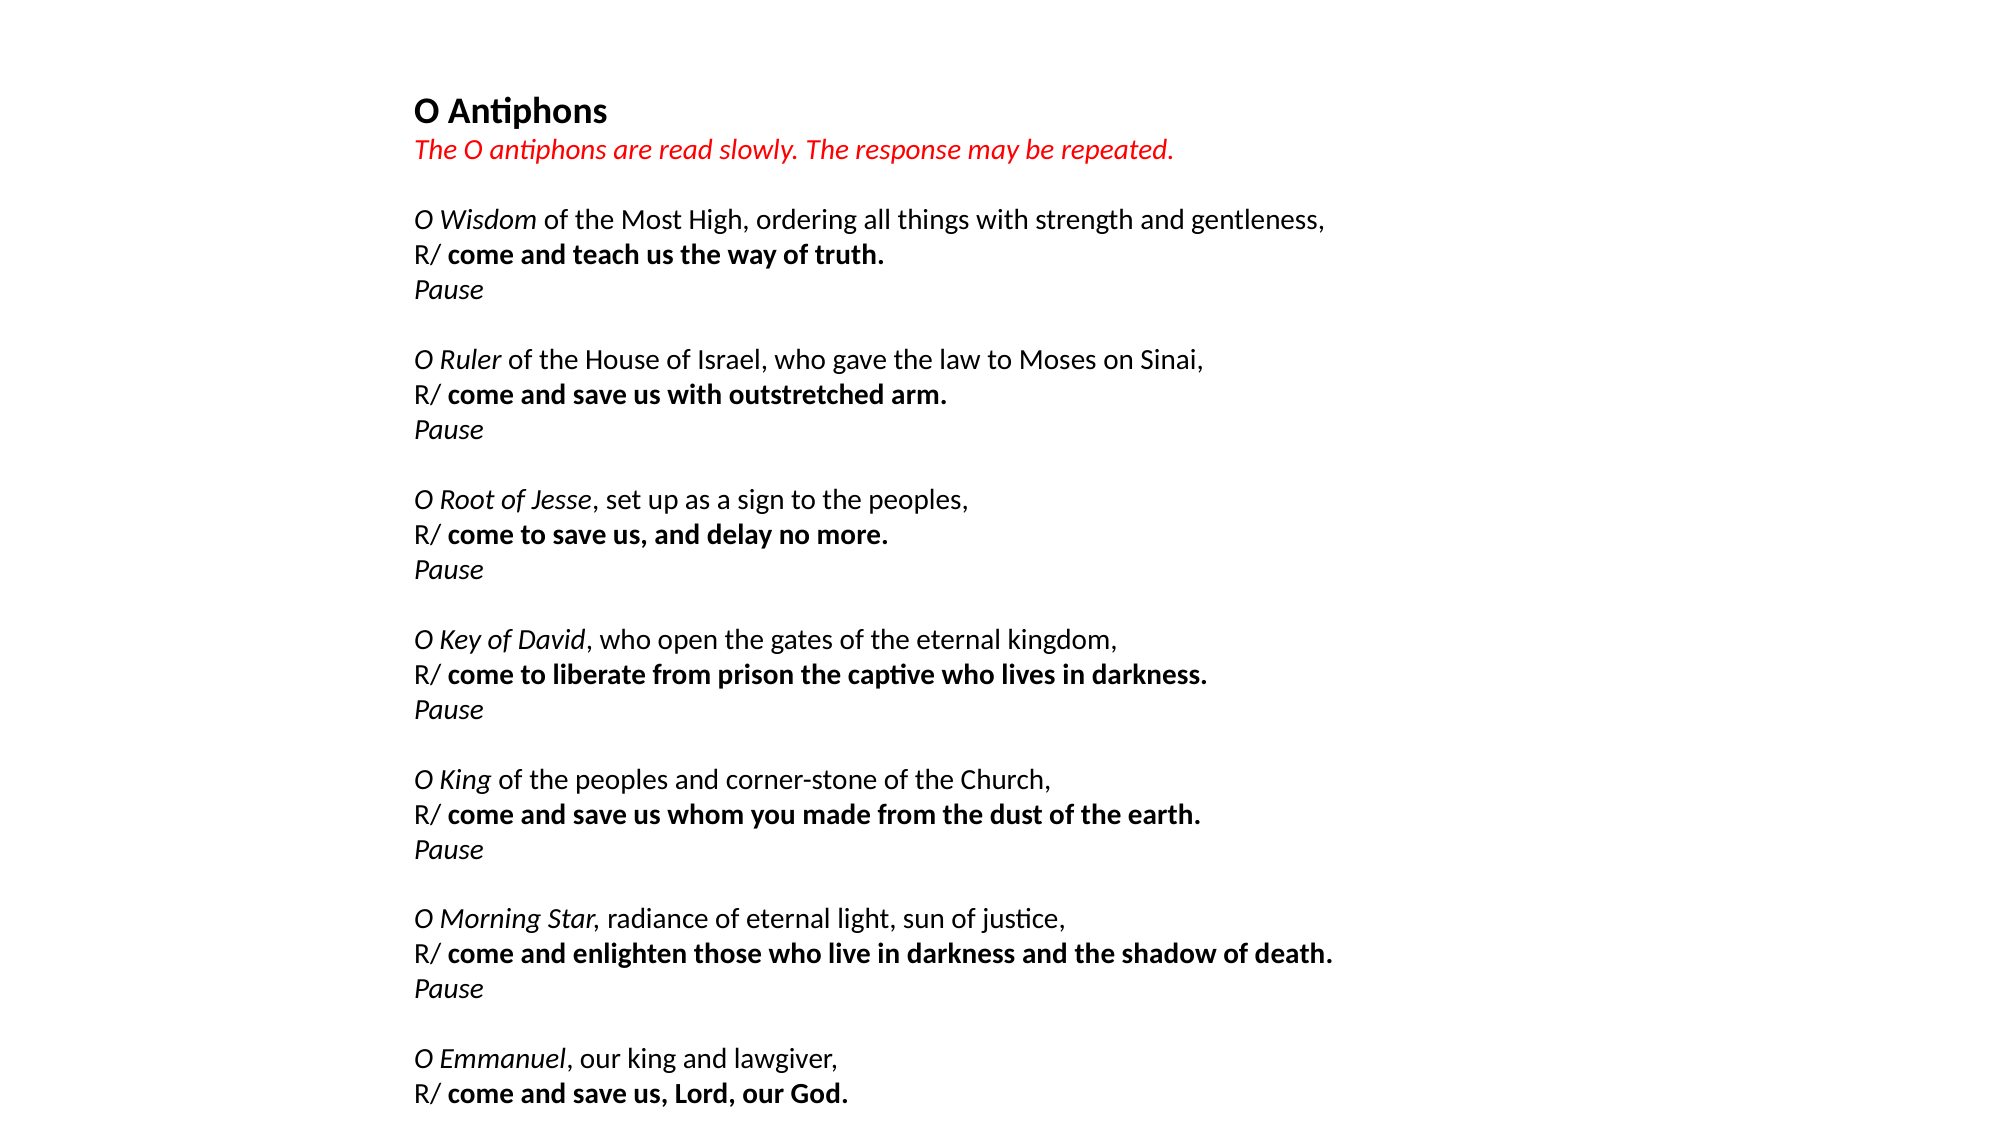

O Antiphons
The O antiphons are read slowly. The response may be repeated.
O Wisdom of the Most High, ordering all things with strength and gentleness,
R/ come and teach us the way of truth.
Pause
O Ruler of the House of Israel, who gave the law to Moses on Sinai,
R/ come and save us with outstretched arm.
Pause
O Root of Jesse, set up as a sign to the peoples,
R/ come to save us, and delay no more.
Pause
O Key of David, who open the gates of the eternal kingdom,
R/ come to liberate from prison the captive who lives in darkness.
Pause
O King of the peoples and corner-stone of the Church,
R/ come and save us whom you made from the dust of the earth.
Pause
O Morning Star, radiance of eternal light, sun of justice,
R/ come and enlighten those who live in darkness and the shadow of death.
Pause
O Emmanuel, our king and lawgiver,
R/ come and save us, Lord, our God.